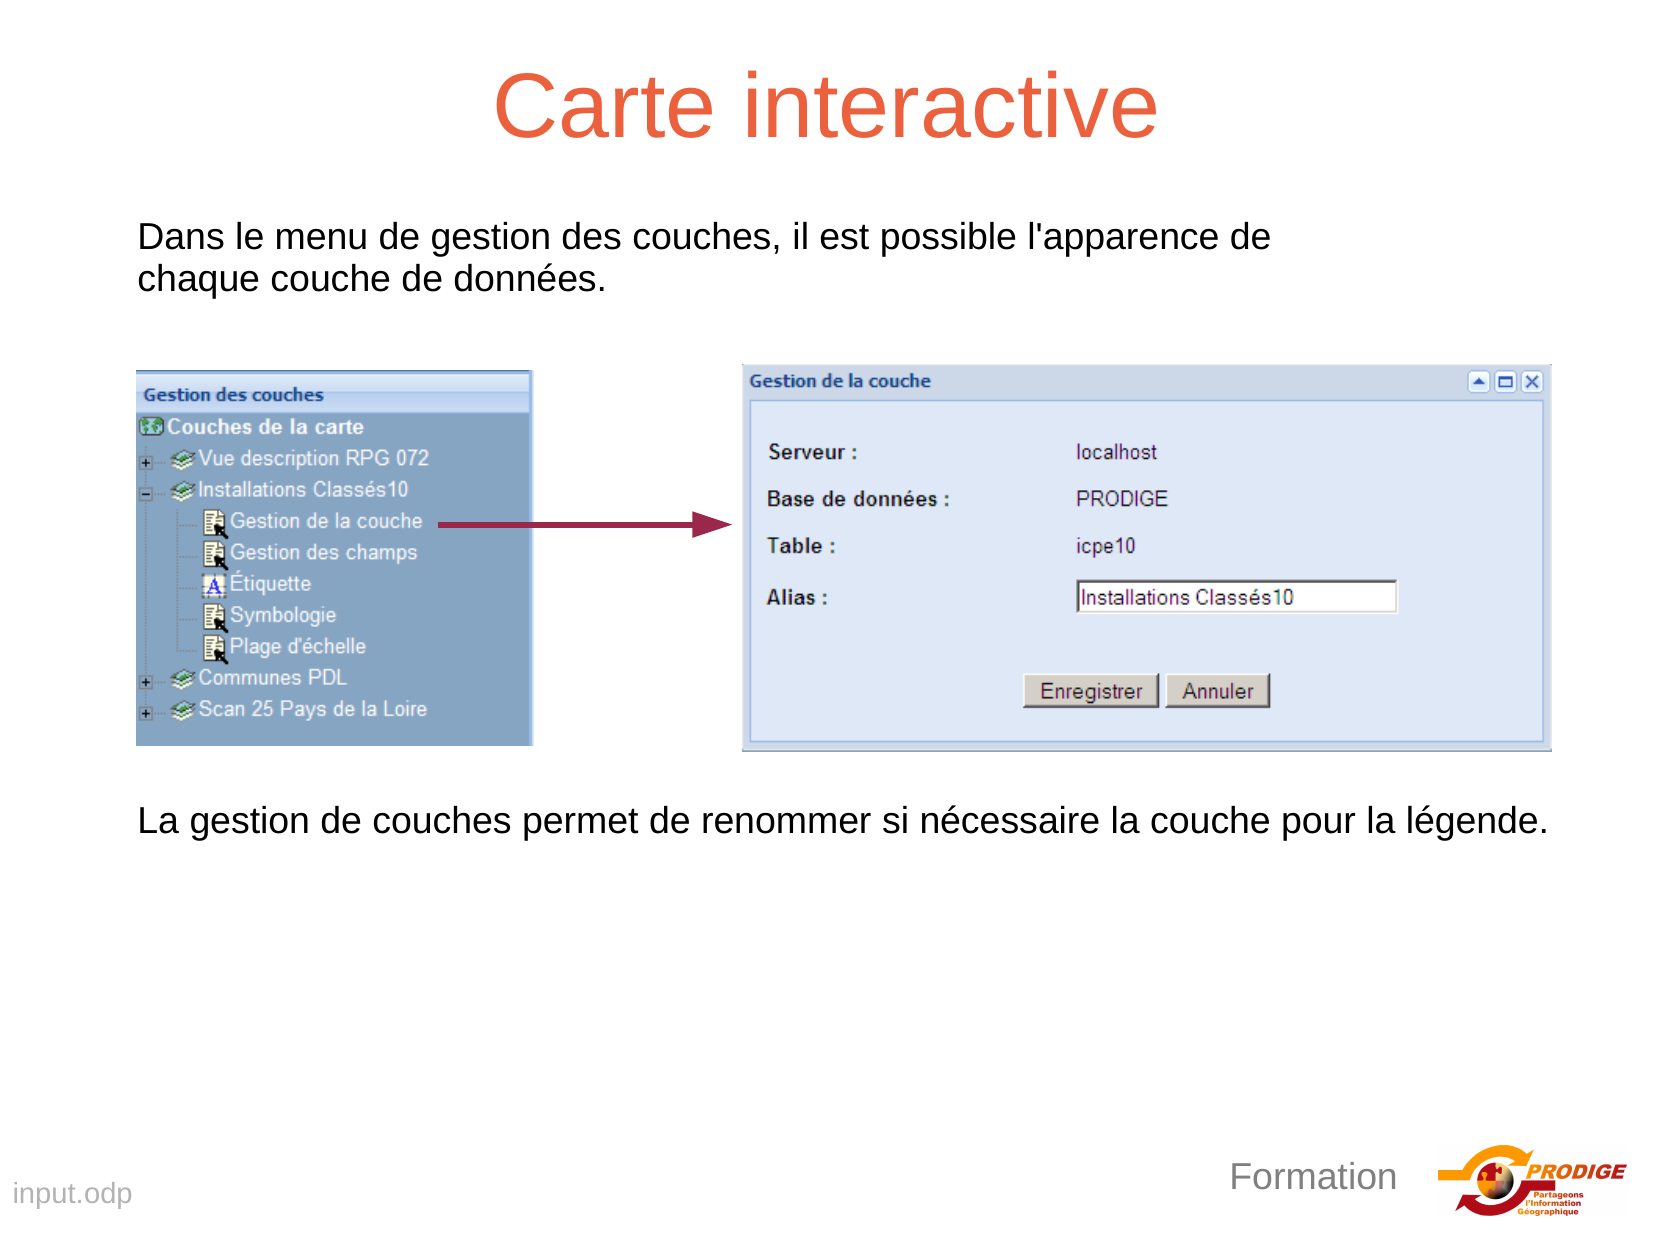

# Carte interactive
Dans le menu de gestion des couches, il est possible l'apparence de
chaque couche de données.
La gestion de couches permet de renommer si nécessaire la couche pour la légende.